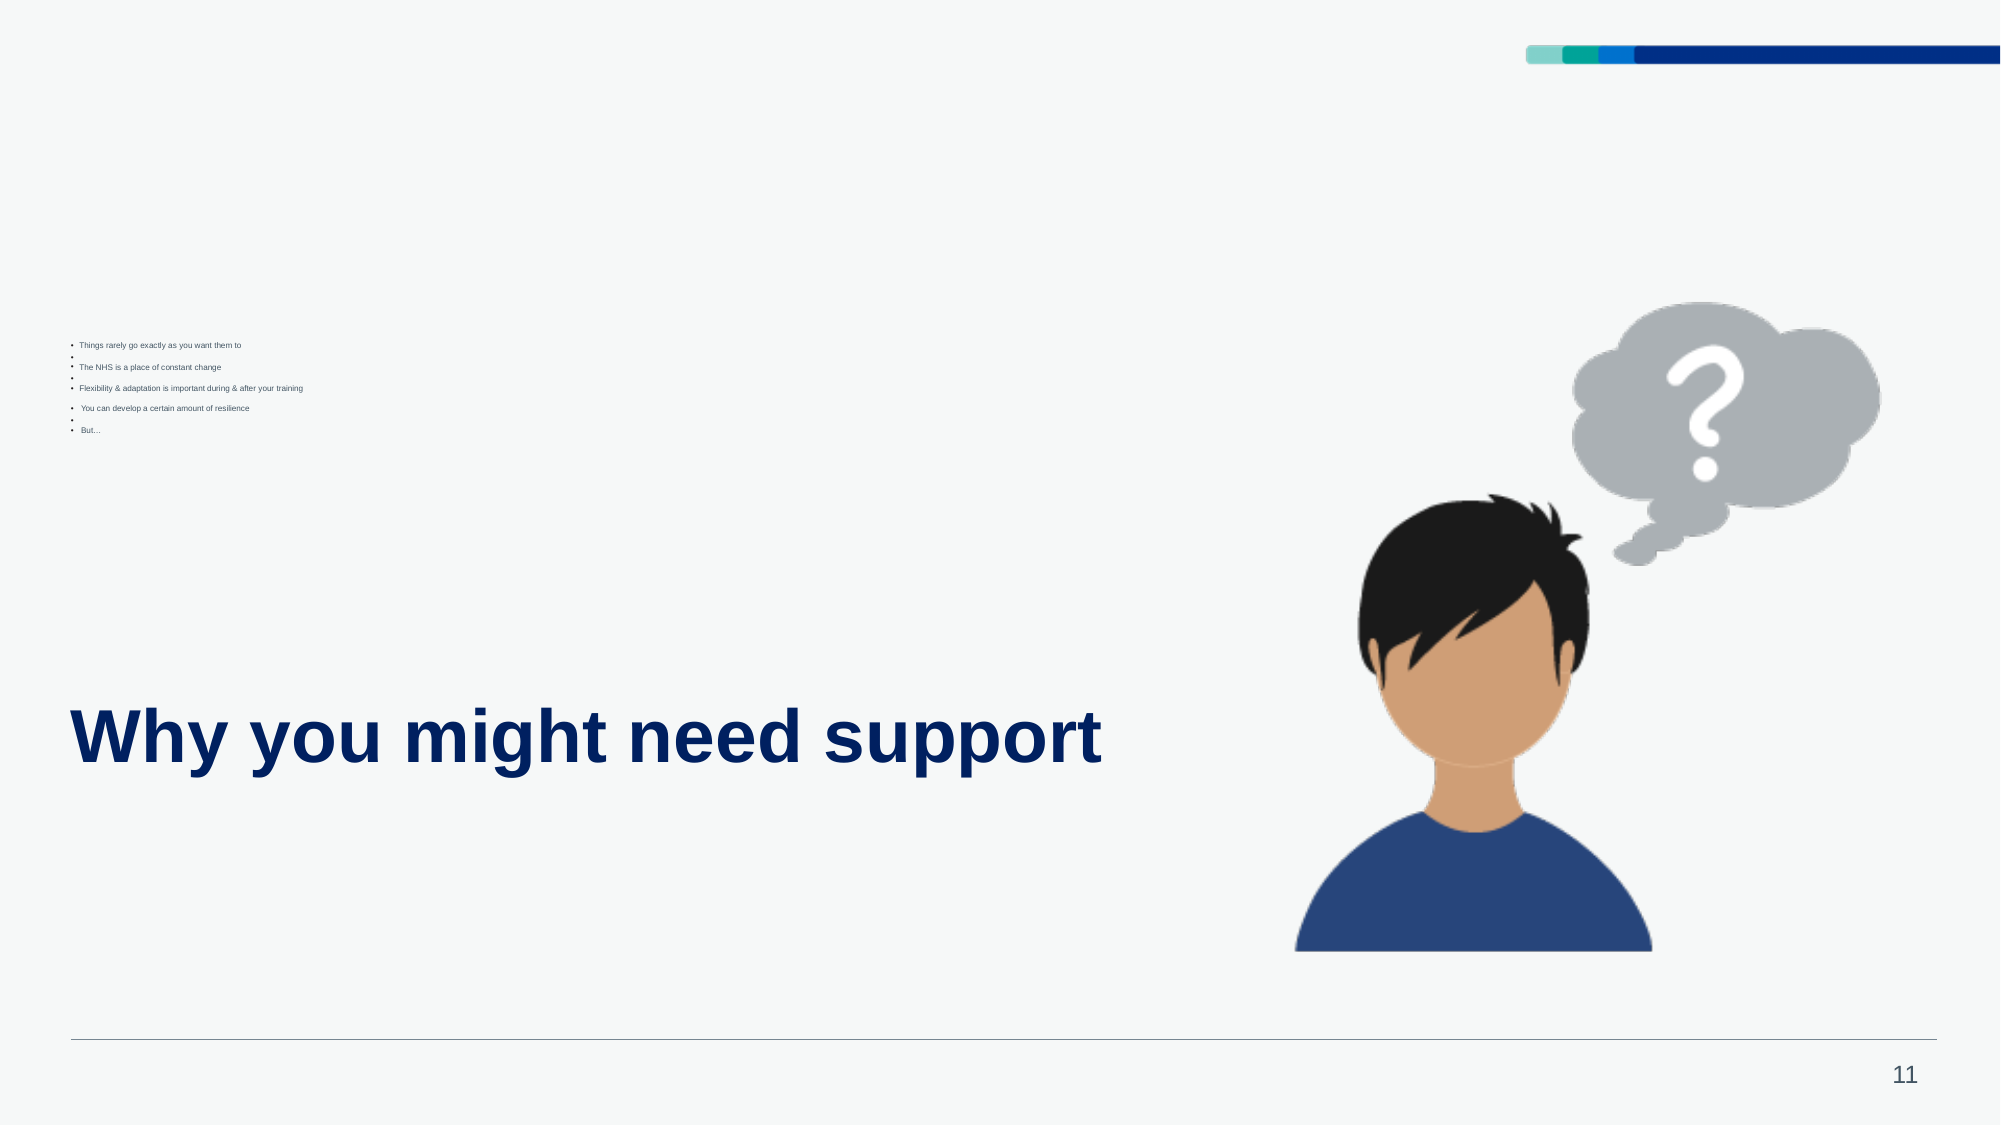

# Things rarely go exactly as you want them to
The NHS is a place of constant change
Flexibility & adaptation is important during & after your training
You can develop a certain amount of resilience
But…
Why you might need support